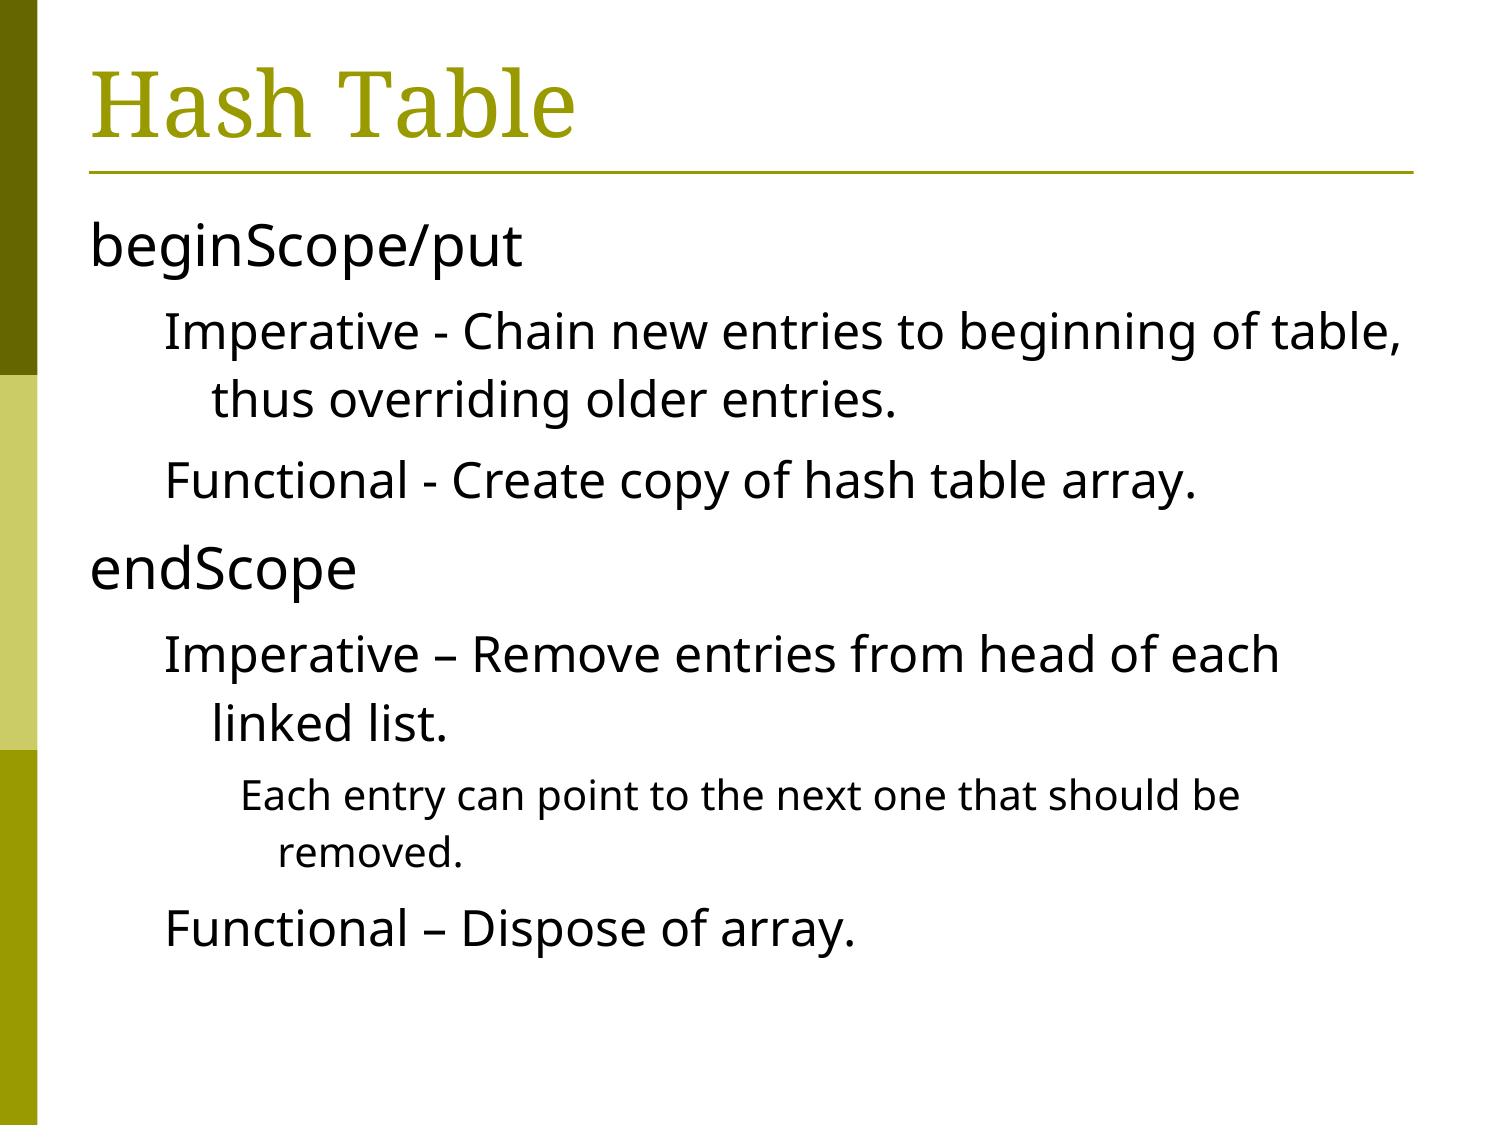

# Hash Table
beginScope/put
Imperative - Chain new entries to beginning of table, thus overriding older entries.
Functional - Create copy of hash table array.
endScope
Imperative – Remove entries from head of each linked list.
Each entry can point to the next one that should be removed.
Functional – Dispose of array.